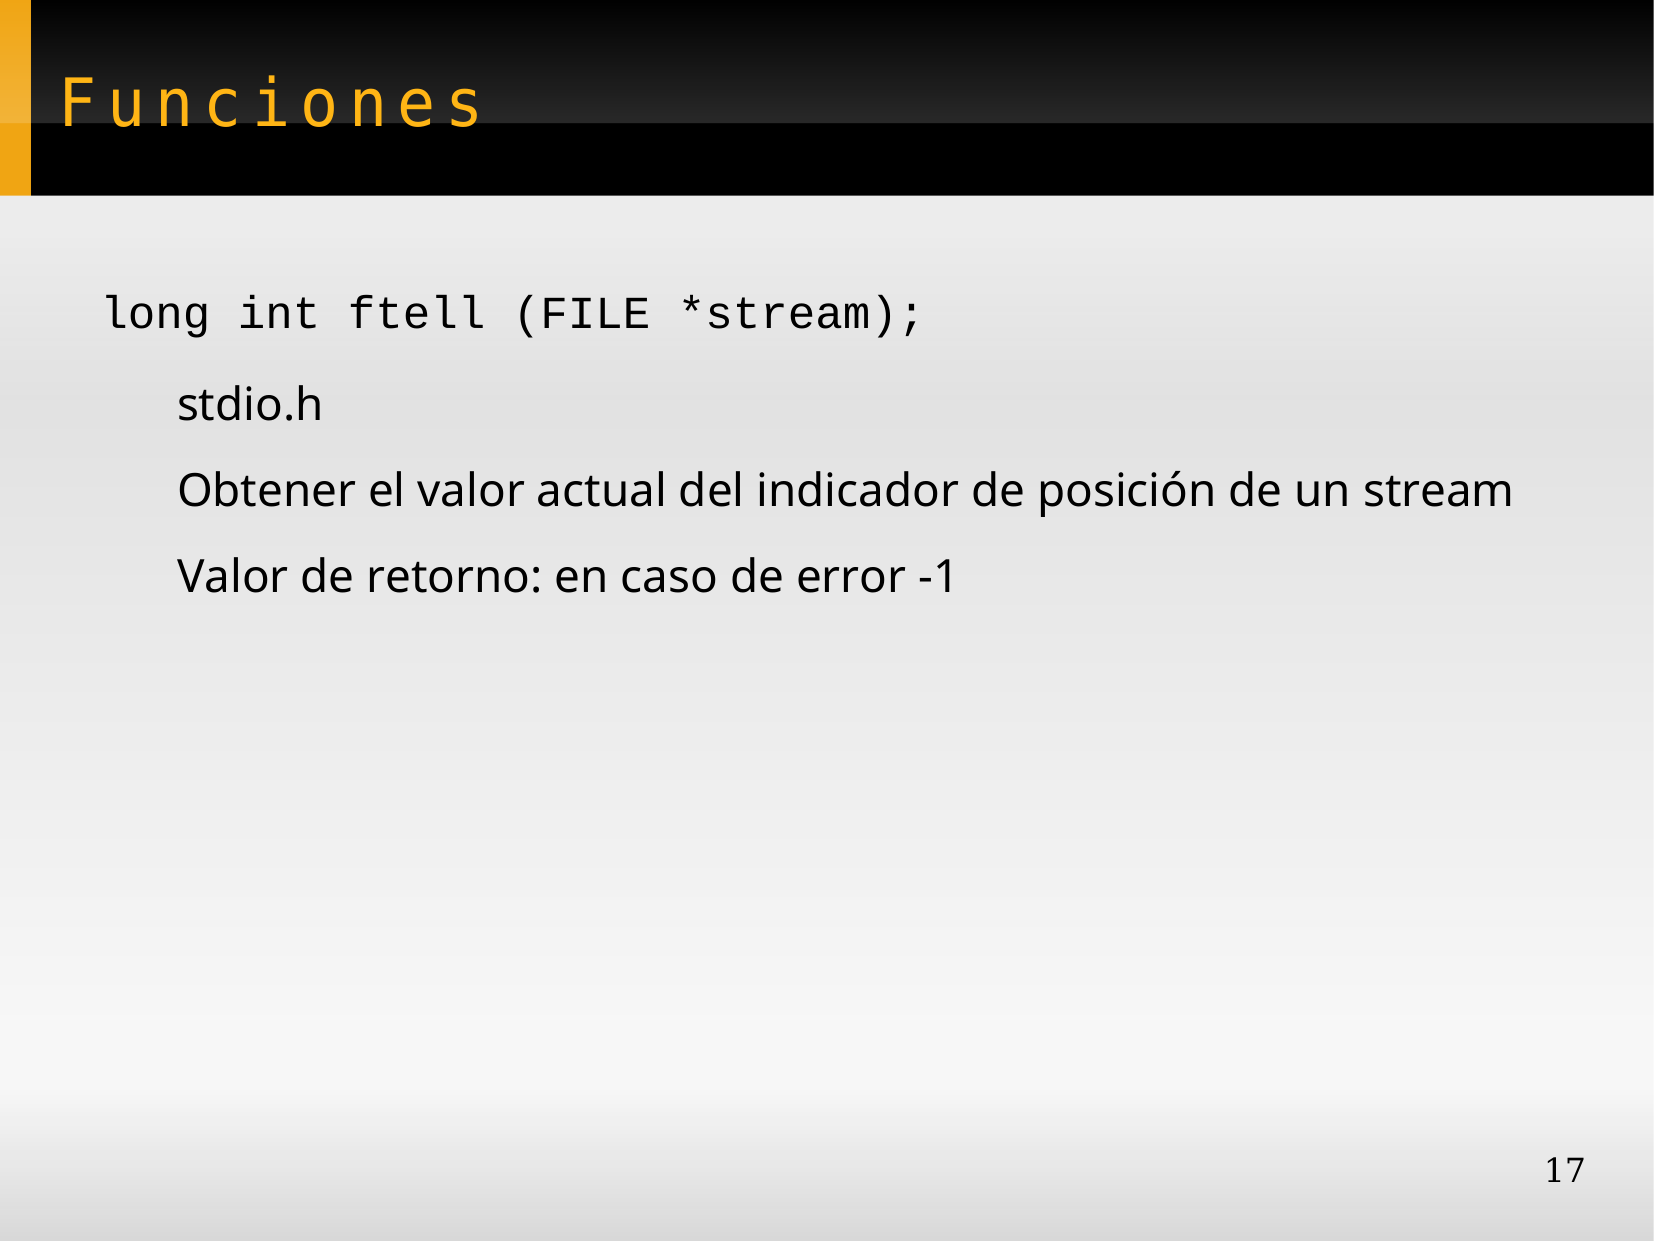

# Funciones
long int ftell (FILE *stream);
stdio.h
Obtener el valor actual del indicador de posición de un stream
Valor de retorno: en caso de error -1
17